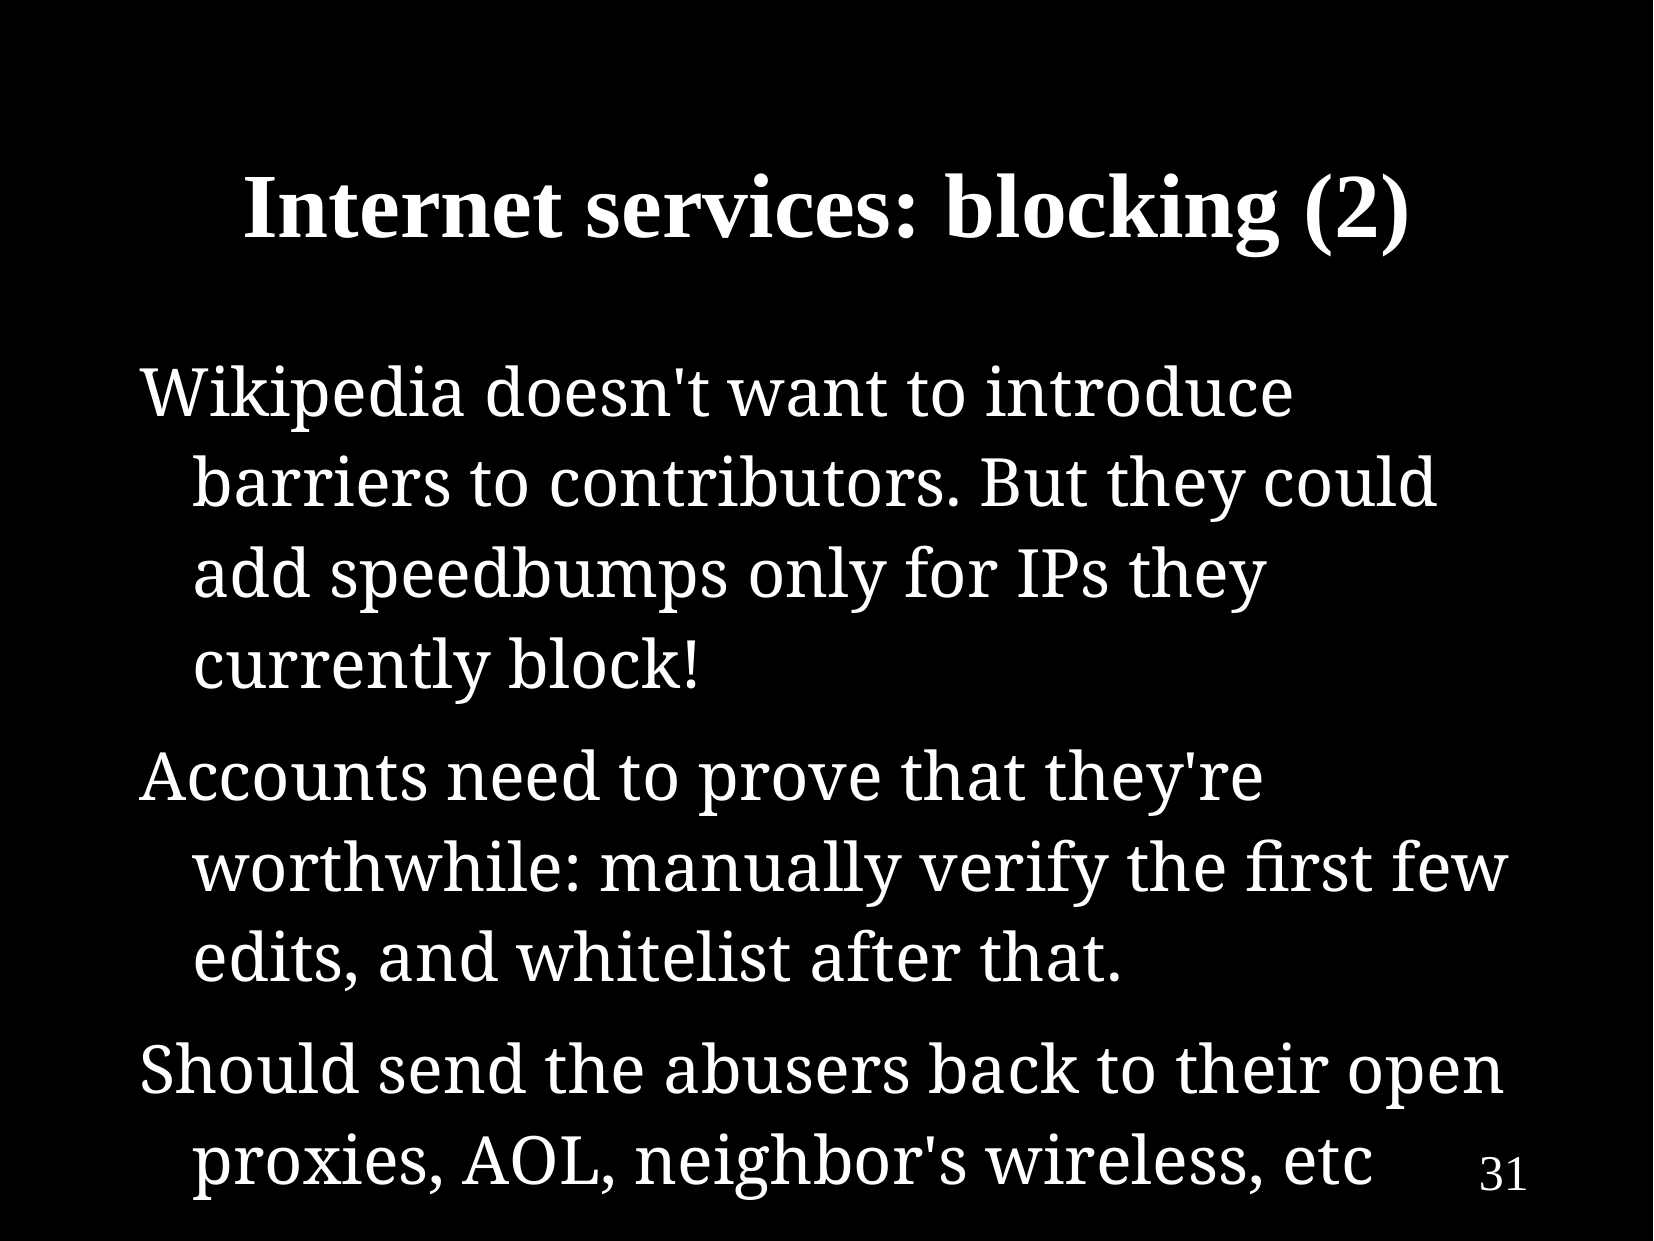

# Internet services: blocking (2)
Wikipedia doesn't want to introduce barriers to contributors. But they could add speedbumps only for IPs they currently block!
Accounts need to prove that they're worthwhile: manually verify the first few edits, and whitelist after that.
Should send the abusers back to their open proxies, AOL, neighbor's wireless, etc